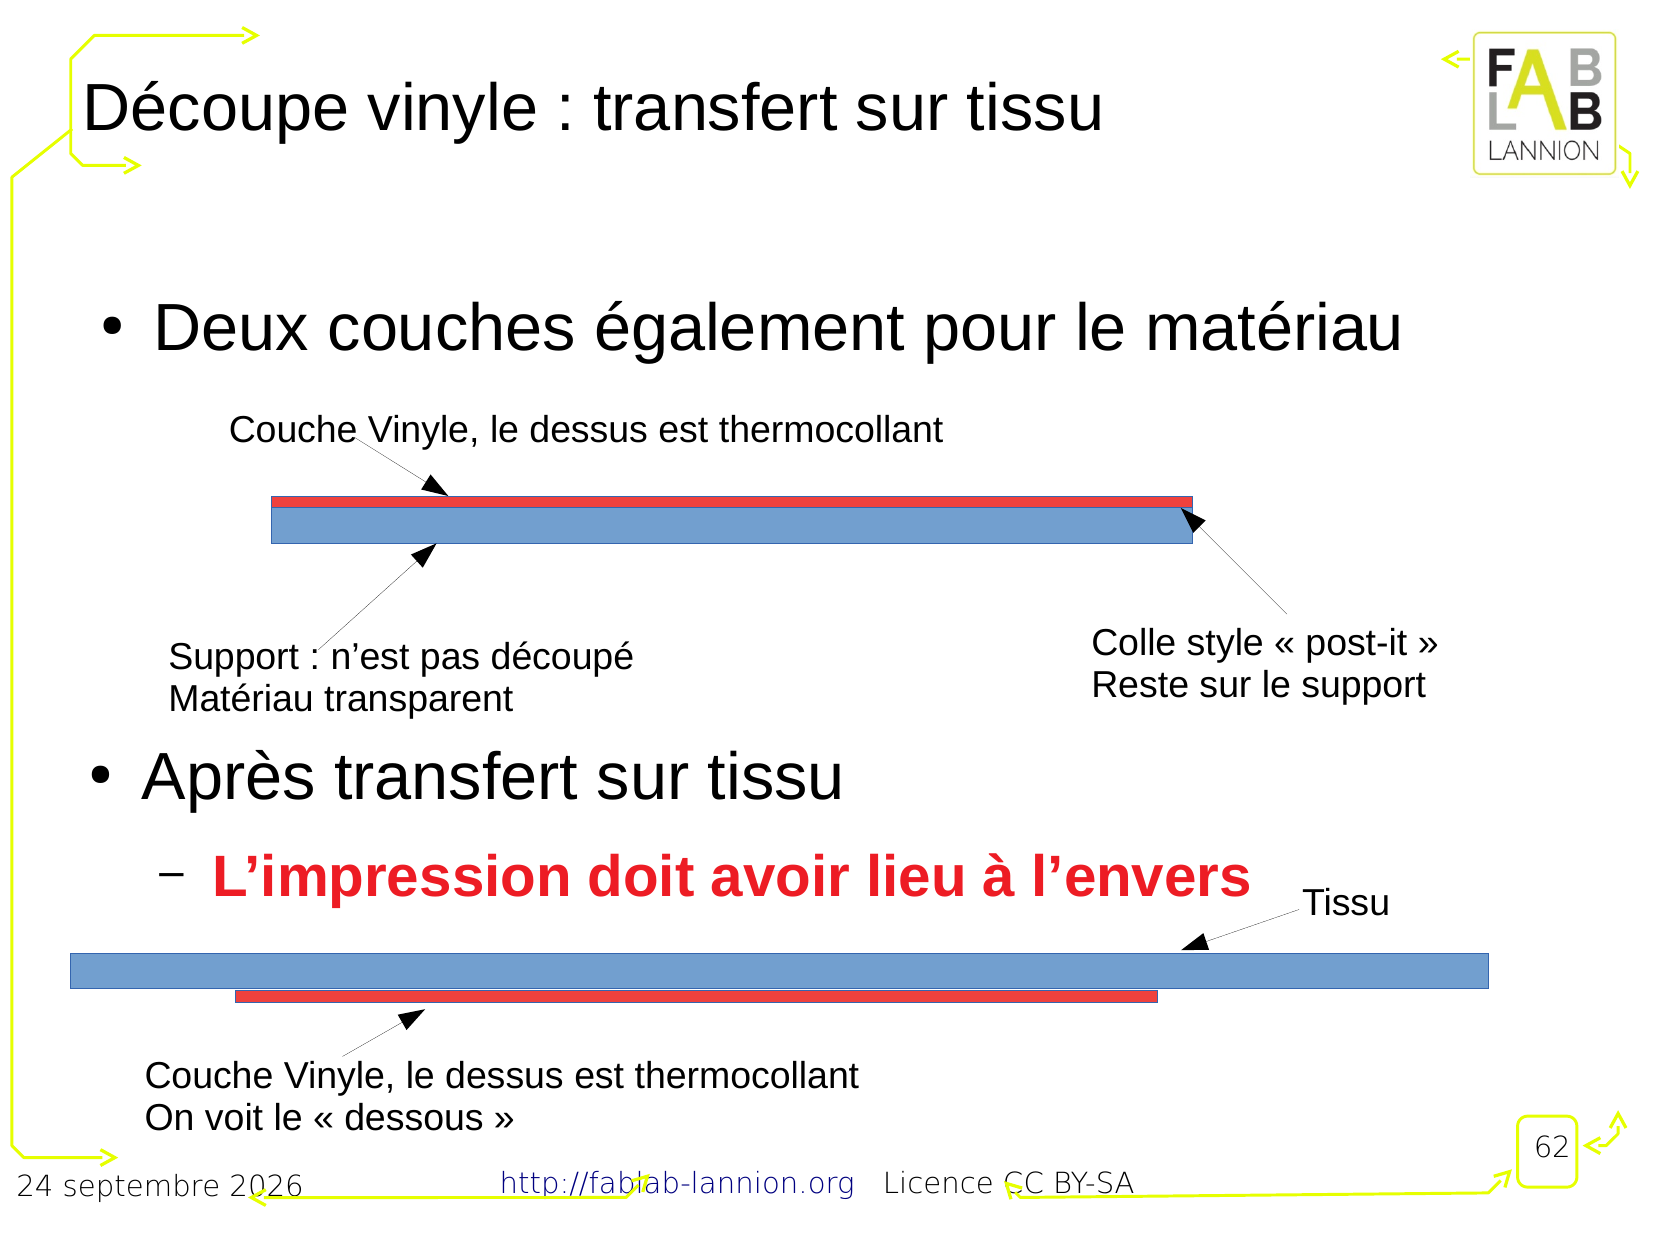

# Découpe vinyle : transfert sur tissu
Deux couches également pour le matériau
Couche Vinyle, le dessus est thermocollant
Colle style « post-it »
Reste sur le support
Support : n’est pas découpé
Matériau transparent
Après transfert sur tissu
L’impression doit avoir lieu à l’envers
Tissu
Couche Vinyle, le dessus est thermocollant
On voit le « dessous »
62